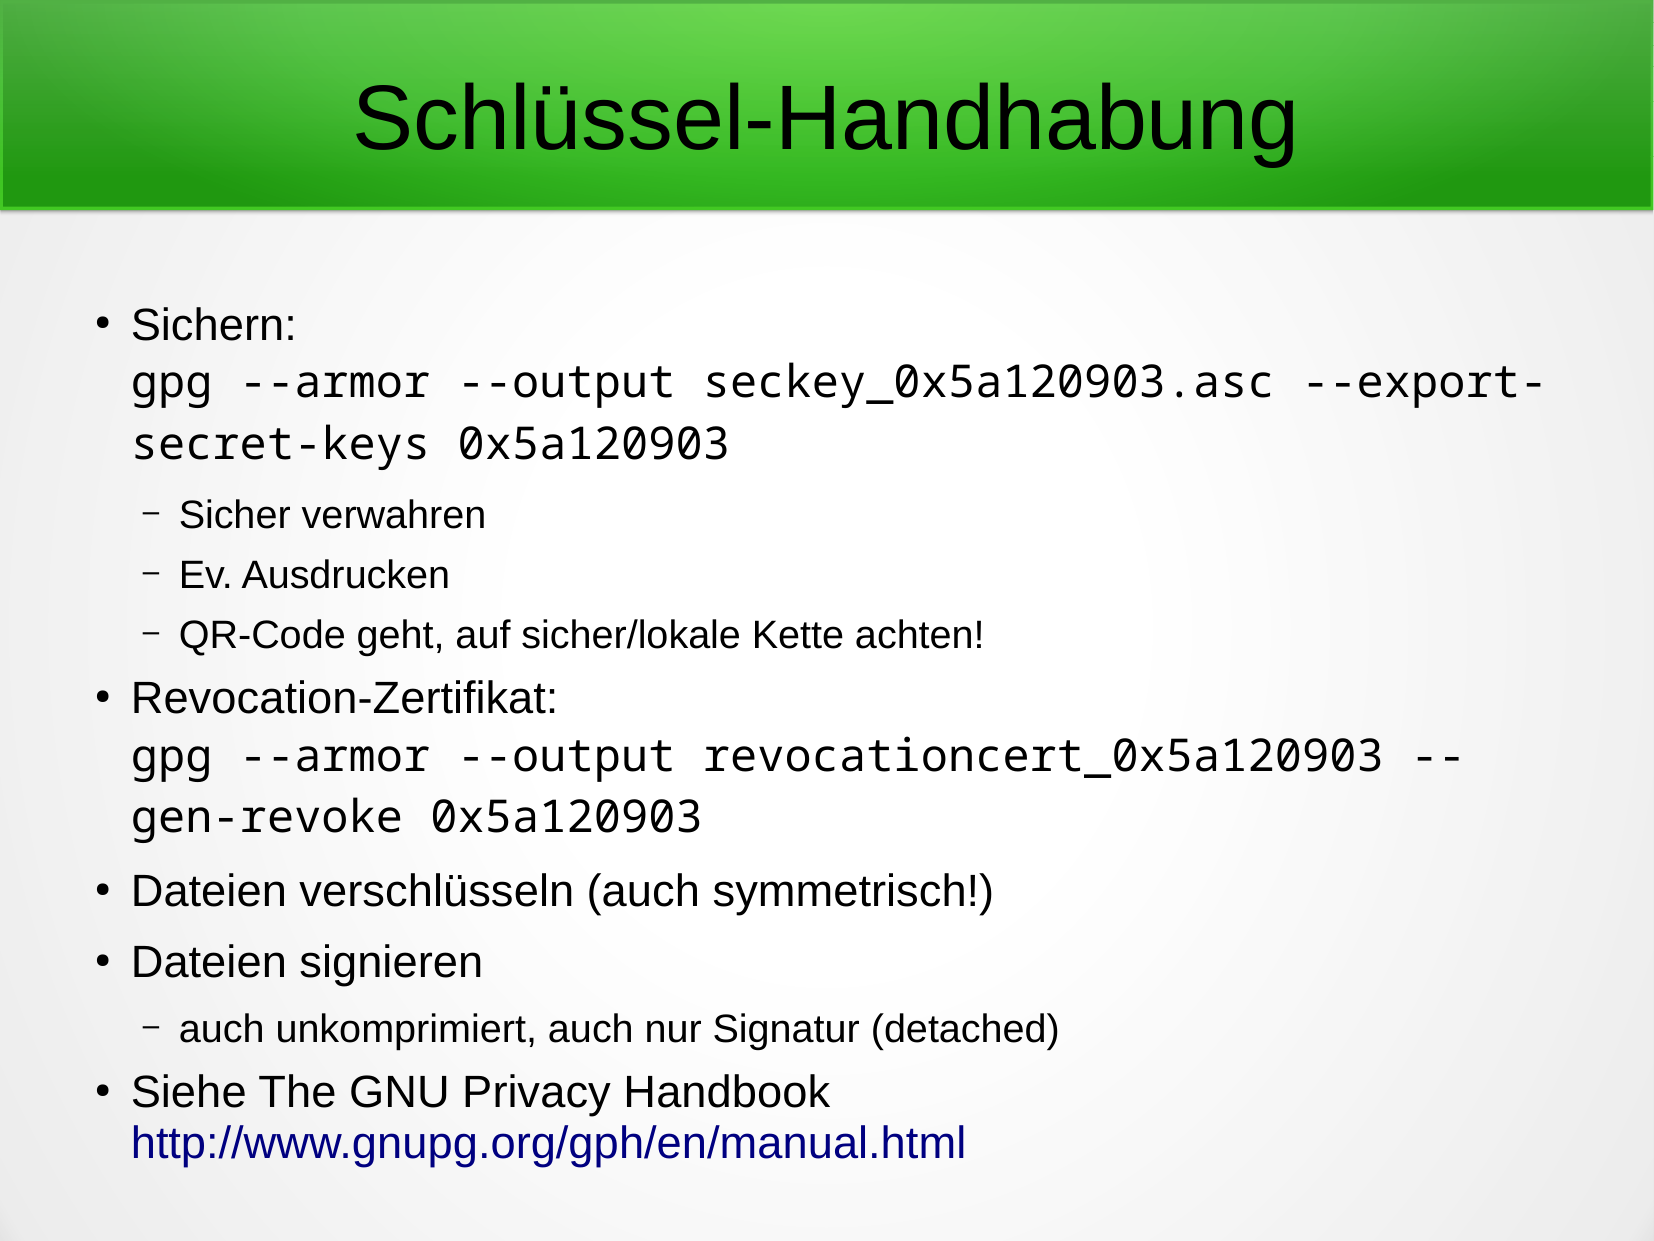

# Schlüssel-Handhabung
Sichern:
gpg --armor --output seckey_0x5a120903.asc --export-secret-keys 0x5a120903
Sicher verwahren
Ev. Ausdrucken
QR-Code geht, auf sicher/lokale Kette achten!
Revocation-Zertifikat:
gpg --armor --output revocationcert_0x5a120903 --gen-revoke 0x5a120903
Dateien verschlüsseln (auch symmetrisch!)
Dateien signieren
auch unkomprimiert, auch nur Signatur (detached)
Siehe The GNU Privacy Handbook
http://www.gnupg.org/gph/en/manual.html